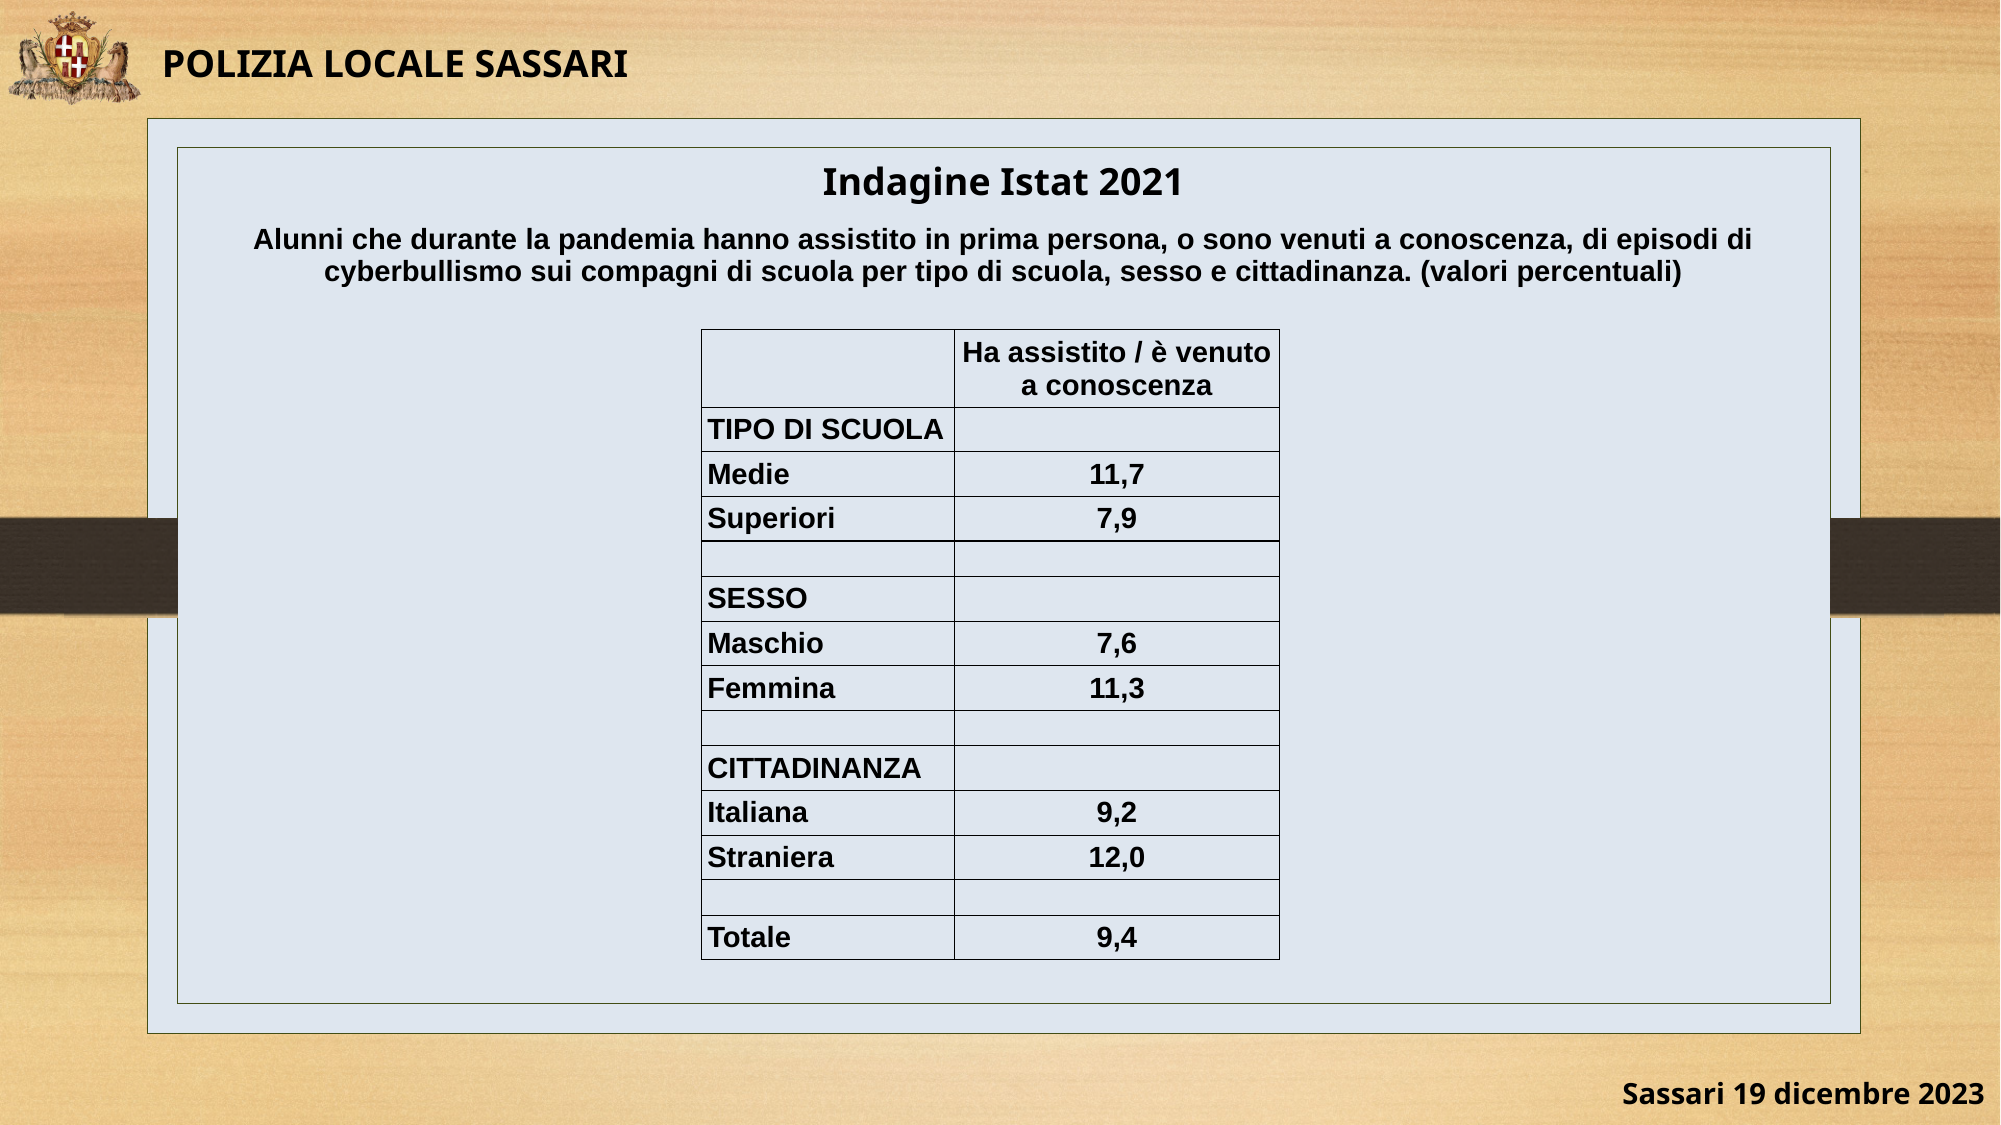

POLIZIA LOCALE SASSARI
Indagine Istat 2021
Alunni che durante la pandemia hanno assistito in prima persona, o sono venuti a conoscenza, di episodi di cyberbullismo sui compagni di scuola per tipo di scuola, sesso e cittadinanza. (valori percentuali)
| | Ha assistito / è venuto a conoscenza |
| --- | --- |
| TIPO DI SCUOLA | |
| Medie | 11,7 |
| Superiori | 7,9 |
| | |
| SESSO | |
| Maschio | 7,6 |
| Femmina | 11,3 |
| | |
| CITTADINANZA | |
| Italiana | 9,2 |
| Straniera | 12,0 |
| | |
| Totale | 9,4 |
Sassari 19 dicembre 2023